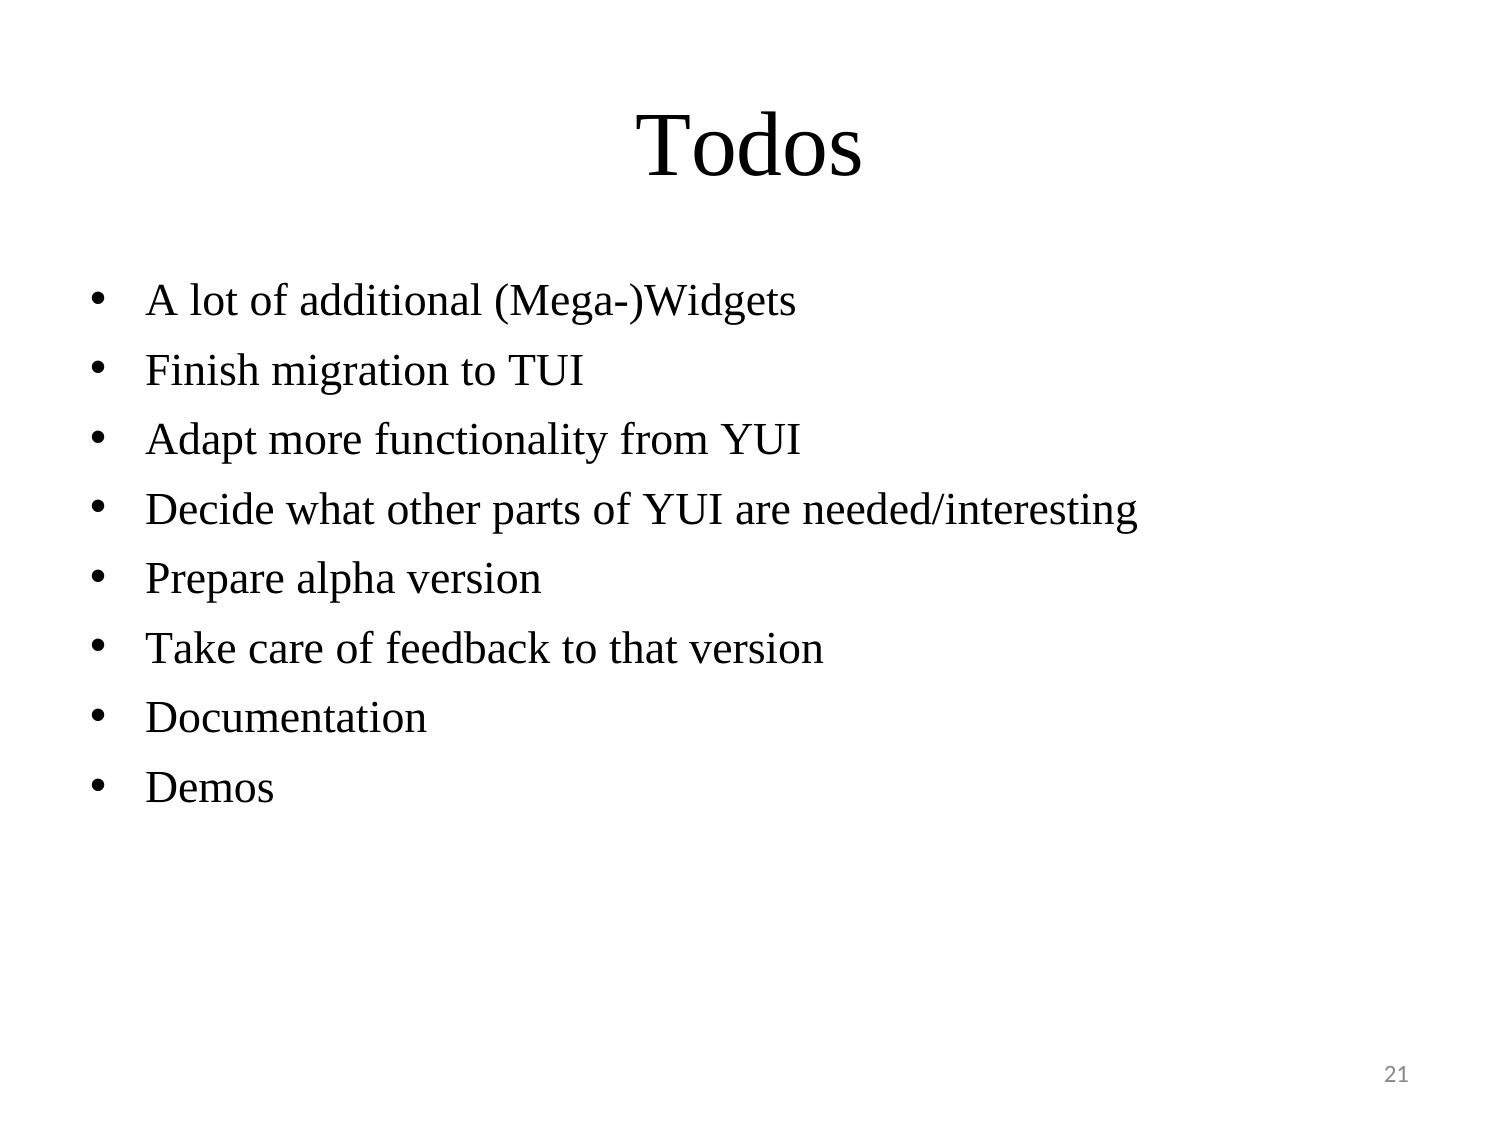

Todos‏
A lot of additional (Mega-)Widgets
Finish migration to TUI
Adapt more functionality from YUI
Decide what other parts of YUI are needed/interesting
Prepare alpha version
Take care of feedback to that version
Documentation
Demos
21